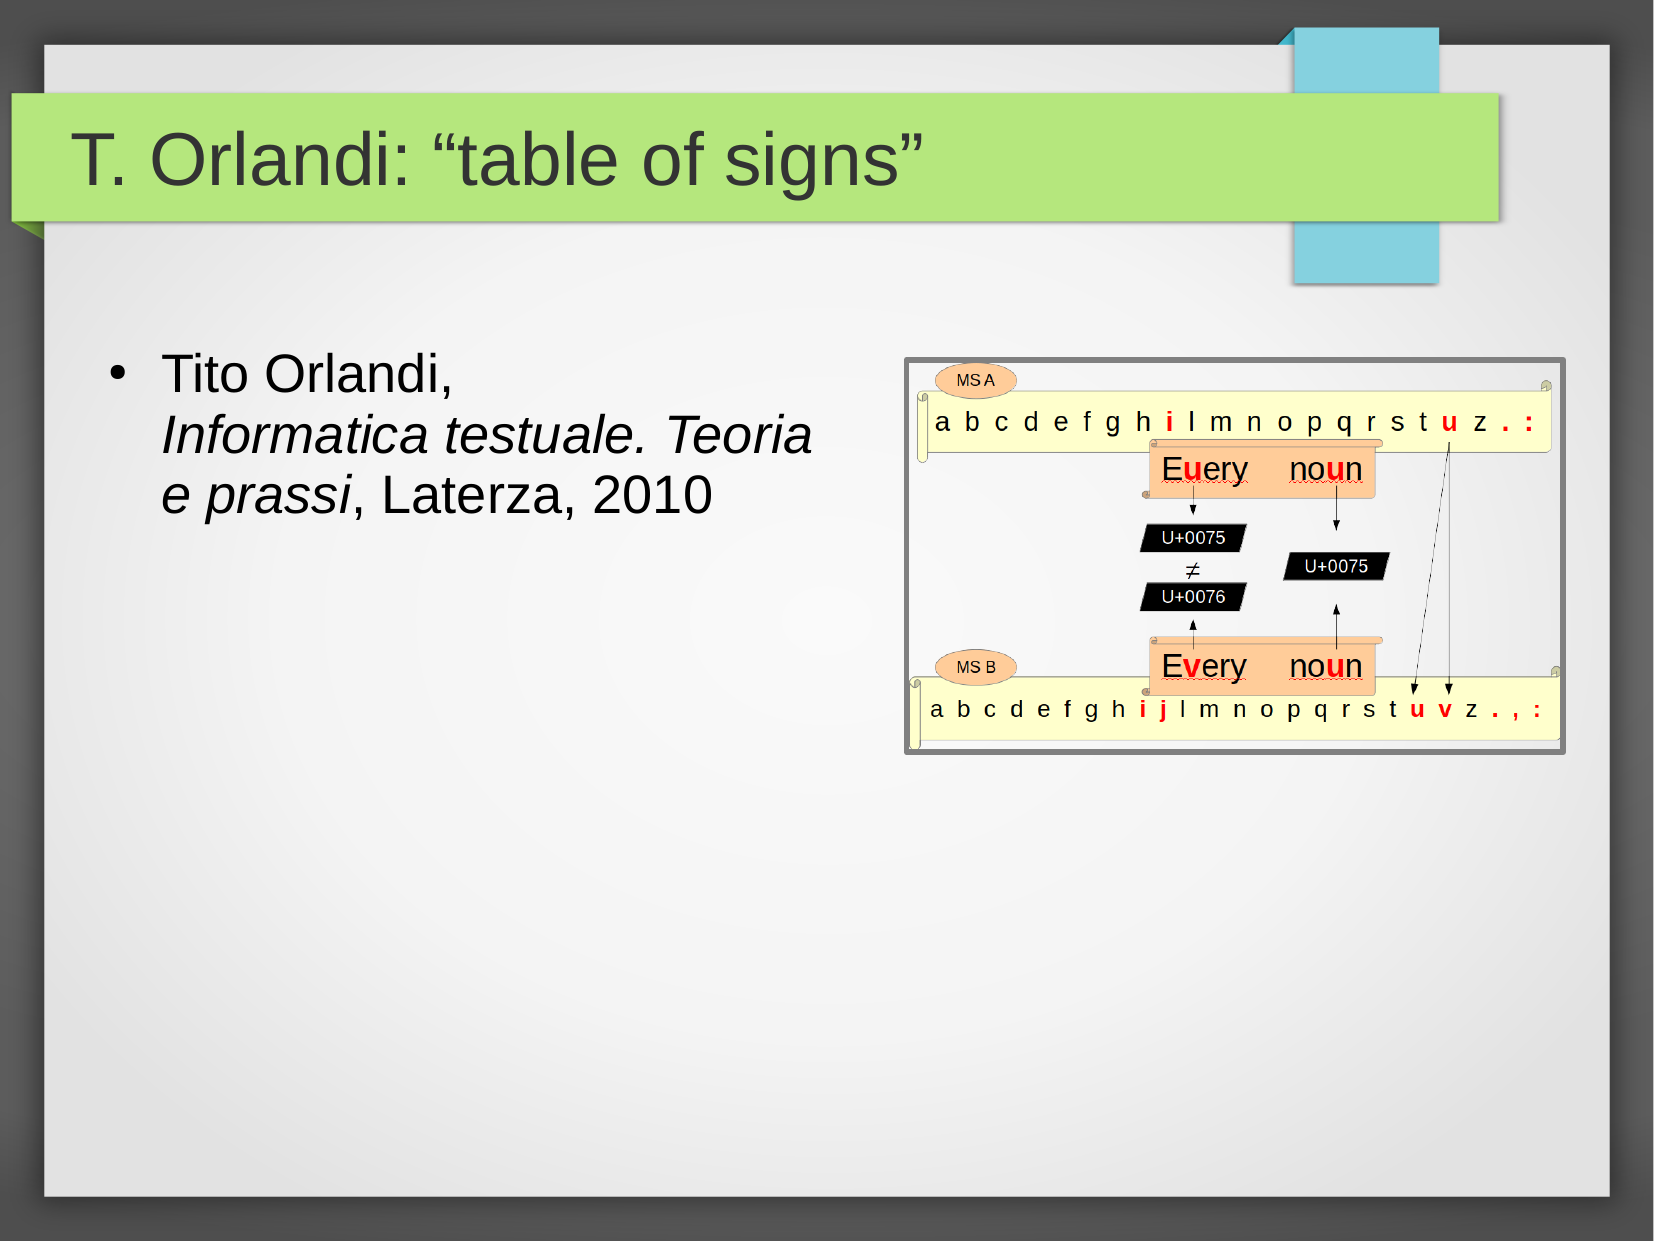

# T. Orlandi: “table of signs”
Tito Orlandi,
Informatica testuale. Teoria e prassi, Laterza, 2010